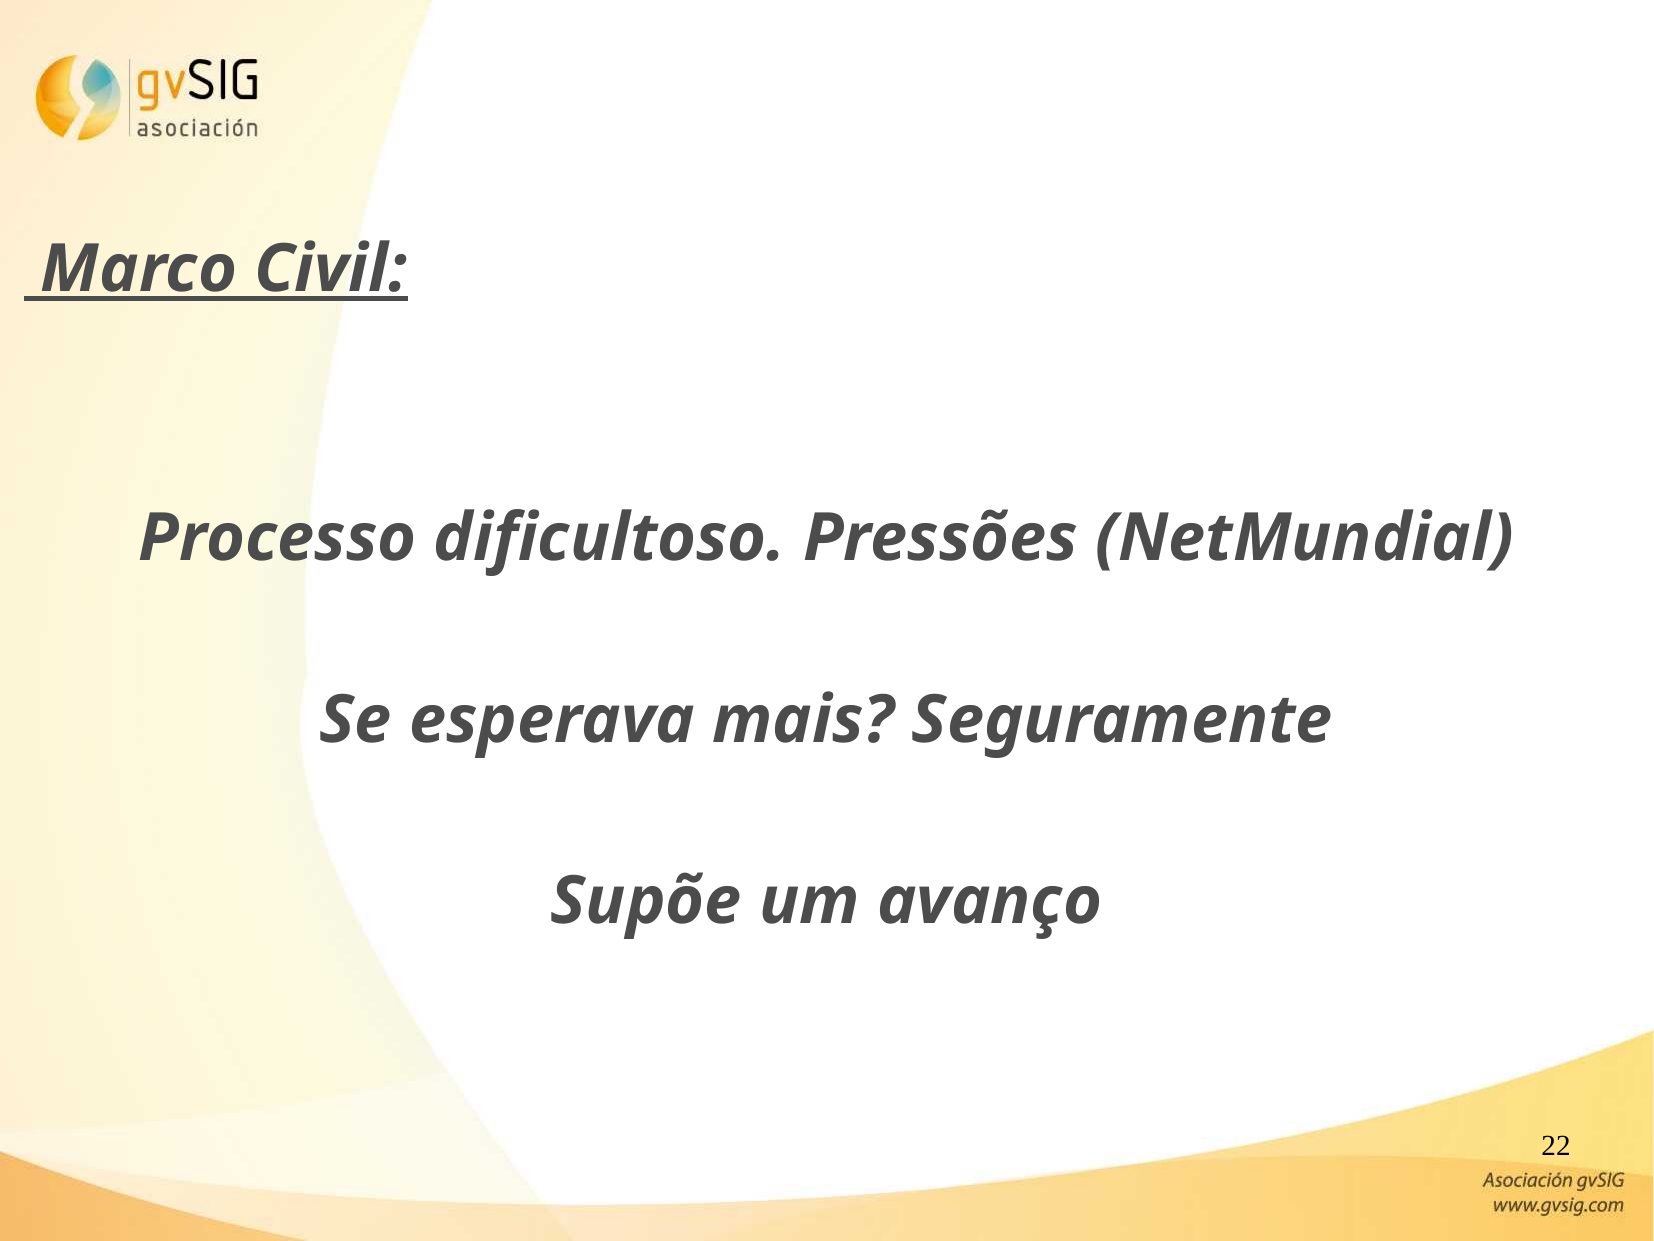

Marco Civil:
Processo dificultoso. Pressões (NetMundial)
Se esperava mais? Seguramente
Supõe um avanço
22